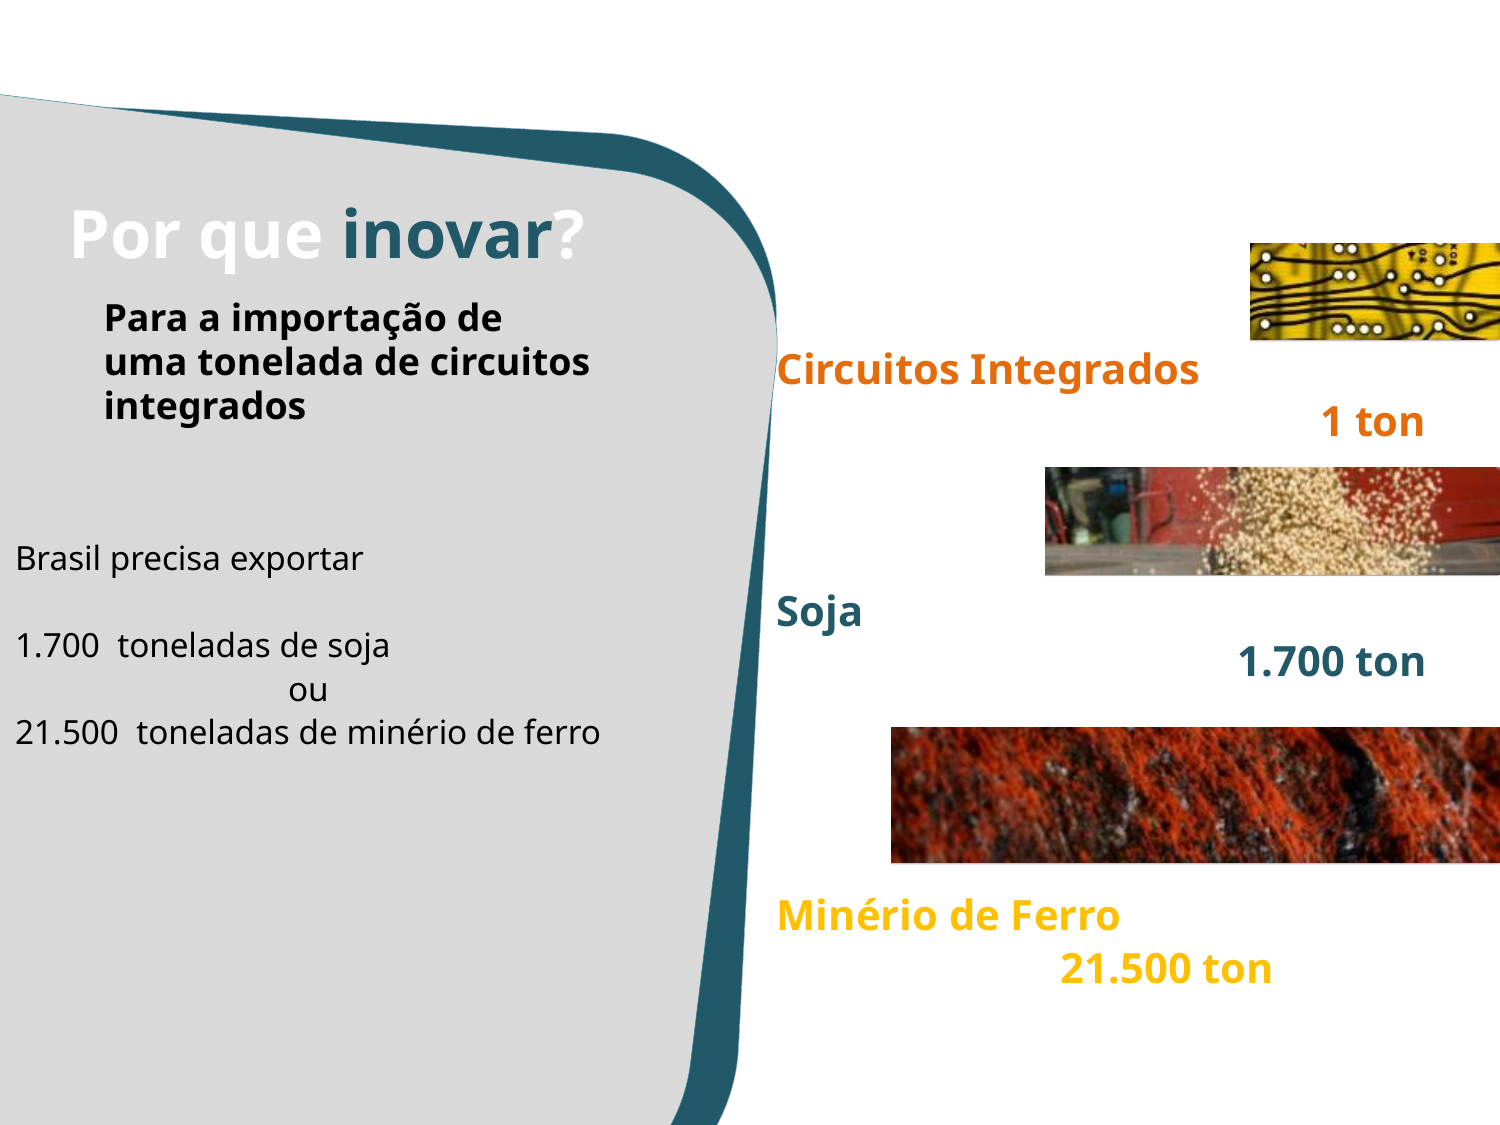

Por que inovar?
Para a importação de
uma tonelada de circuitos integrados
Circuitos Integrados
1 ton
Brasil precisa exportar
1.700 toneladas de soja
ou
21.500 toneladas de minério de ferro
Soja
1.700 ton
Minério de Ferro
21.500 ton